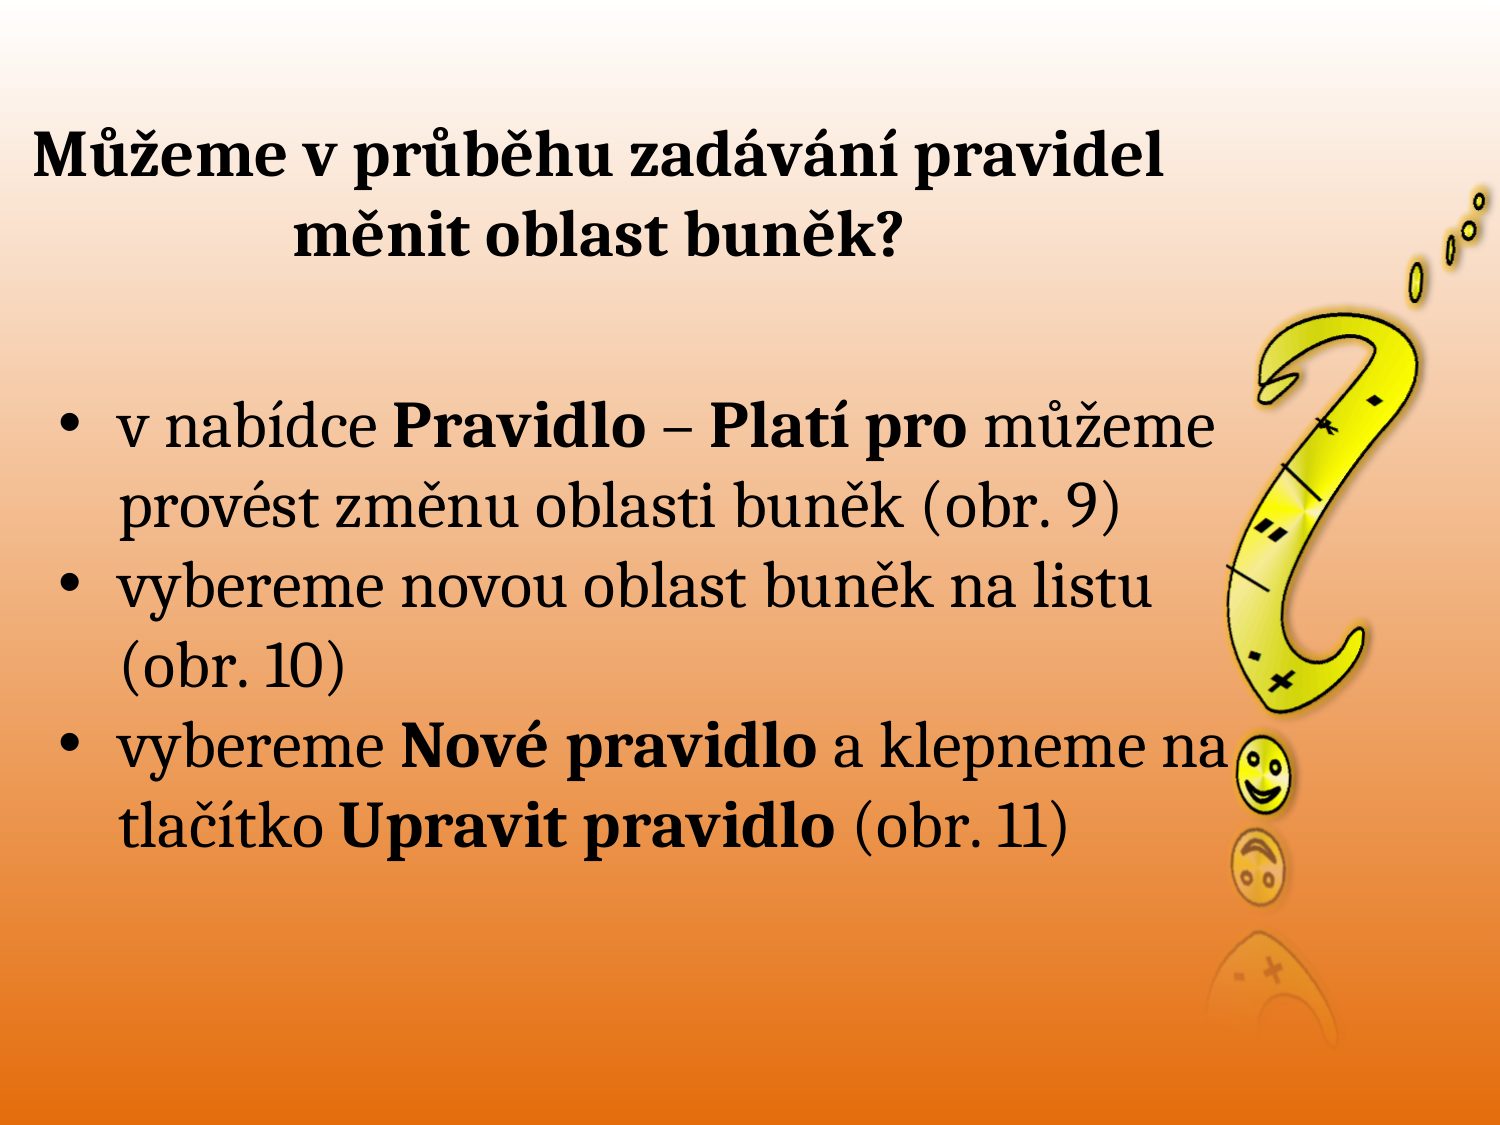

Můžeme v průběhu zadávání pravidel měnit oblast buněk?
v nabídce Pravidlo – Platí pro můžeme provést změnu oblasti buněk (obr. 9)
vybereme novou oblast buněk na listu (obr. 10)
vybereme Nové pravidlo a klepneme na tlačítko Upravit pravidlo (obr. 11)